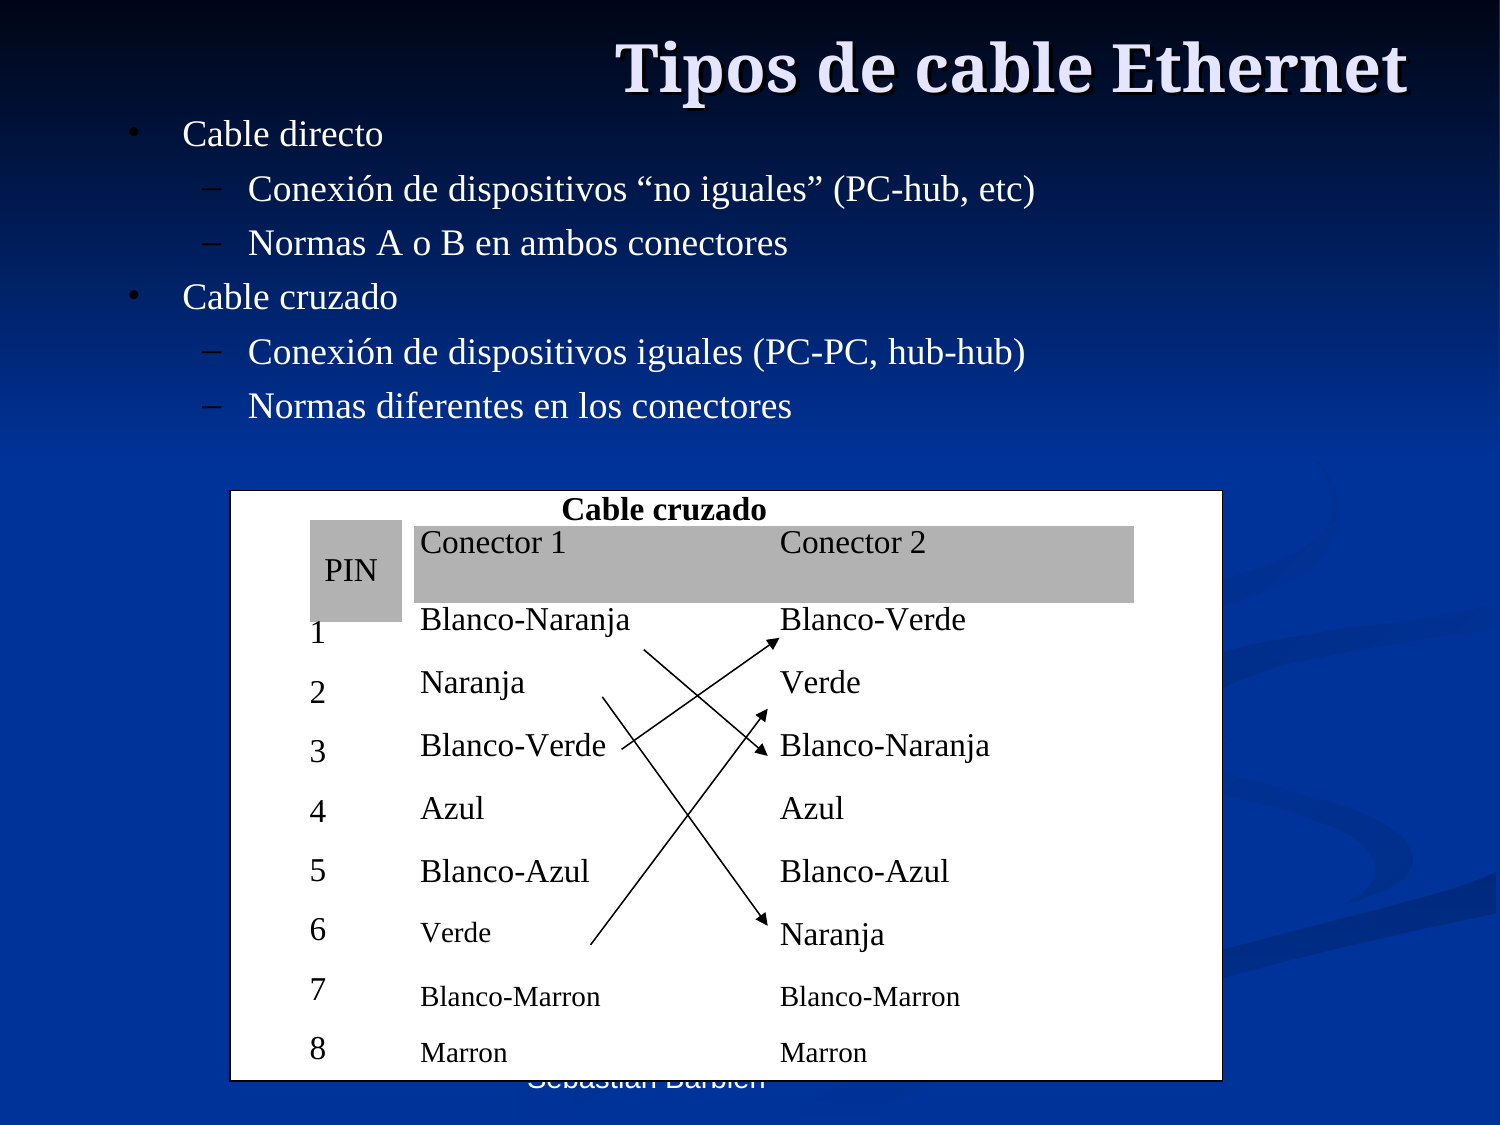

Tipos de cable Ethernet
Cable directo
Conexión de dispositivos “no iguales” (PC-hub, etc)
Normas A o B en ambos conectores
Cable cruzado
Conexión de dispositivos iguales (PC-PC, hub-hub)
Normas diferentes en los conectores
Cable cruzado
| PIN |
| --- |
| 1 |
| 2 |
| 3 |
| 4 |
| 5 |
| 6 |
| 7 |
| 8 |
| Conector 1 | Conector 2 |
| --- | --- |
| Blanco-Naranja | Blanco-Verde |
| Naranja | Verde |
| Blanco-Verde | Blanco-Naranja |
| Azul | Azul |
| Blanco-Azul | Blanco-Azul |
| Verde | Naranja |
| Blanco-Marron | Blanco-Marron |
| Marron | Marron |